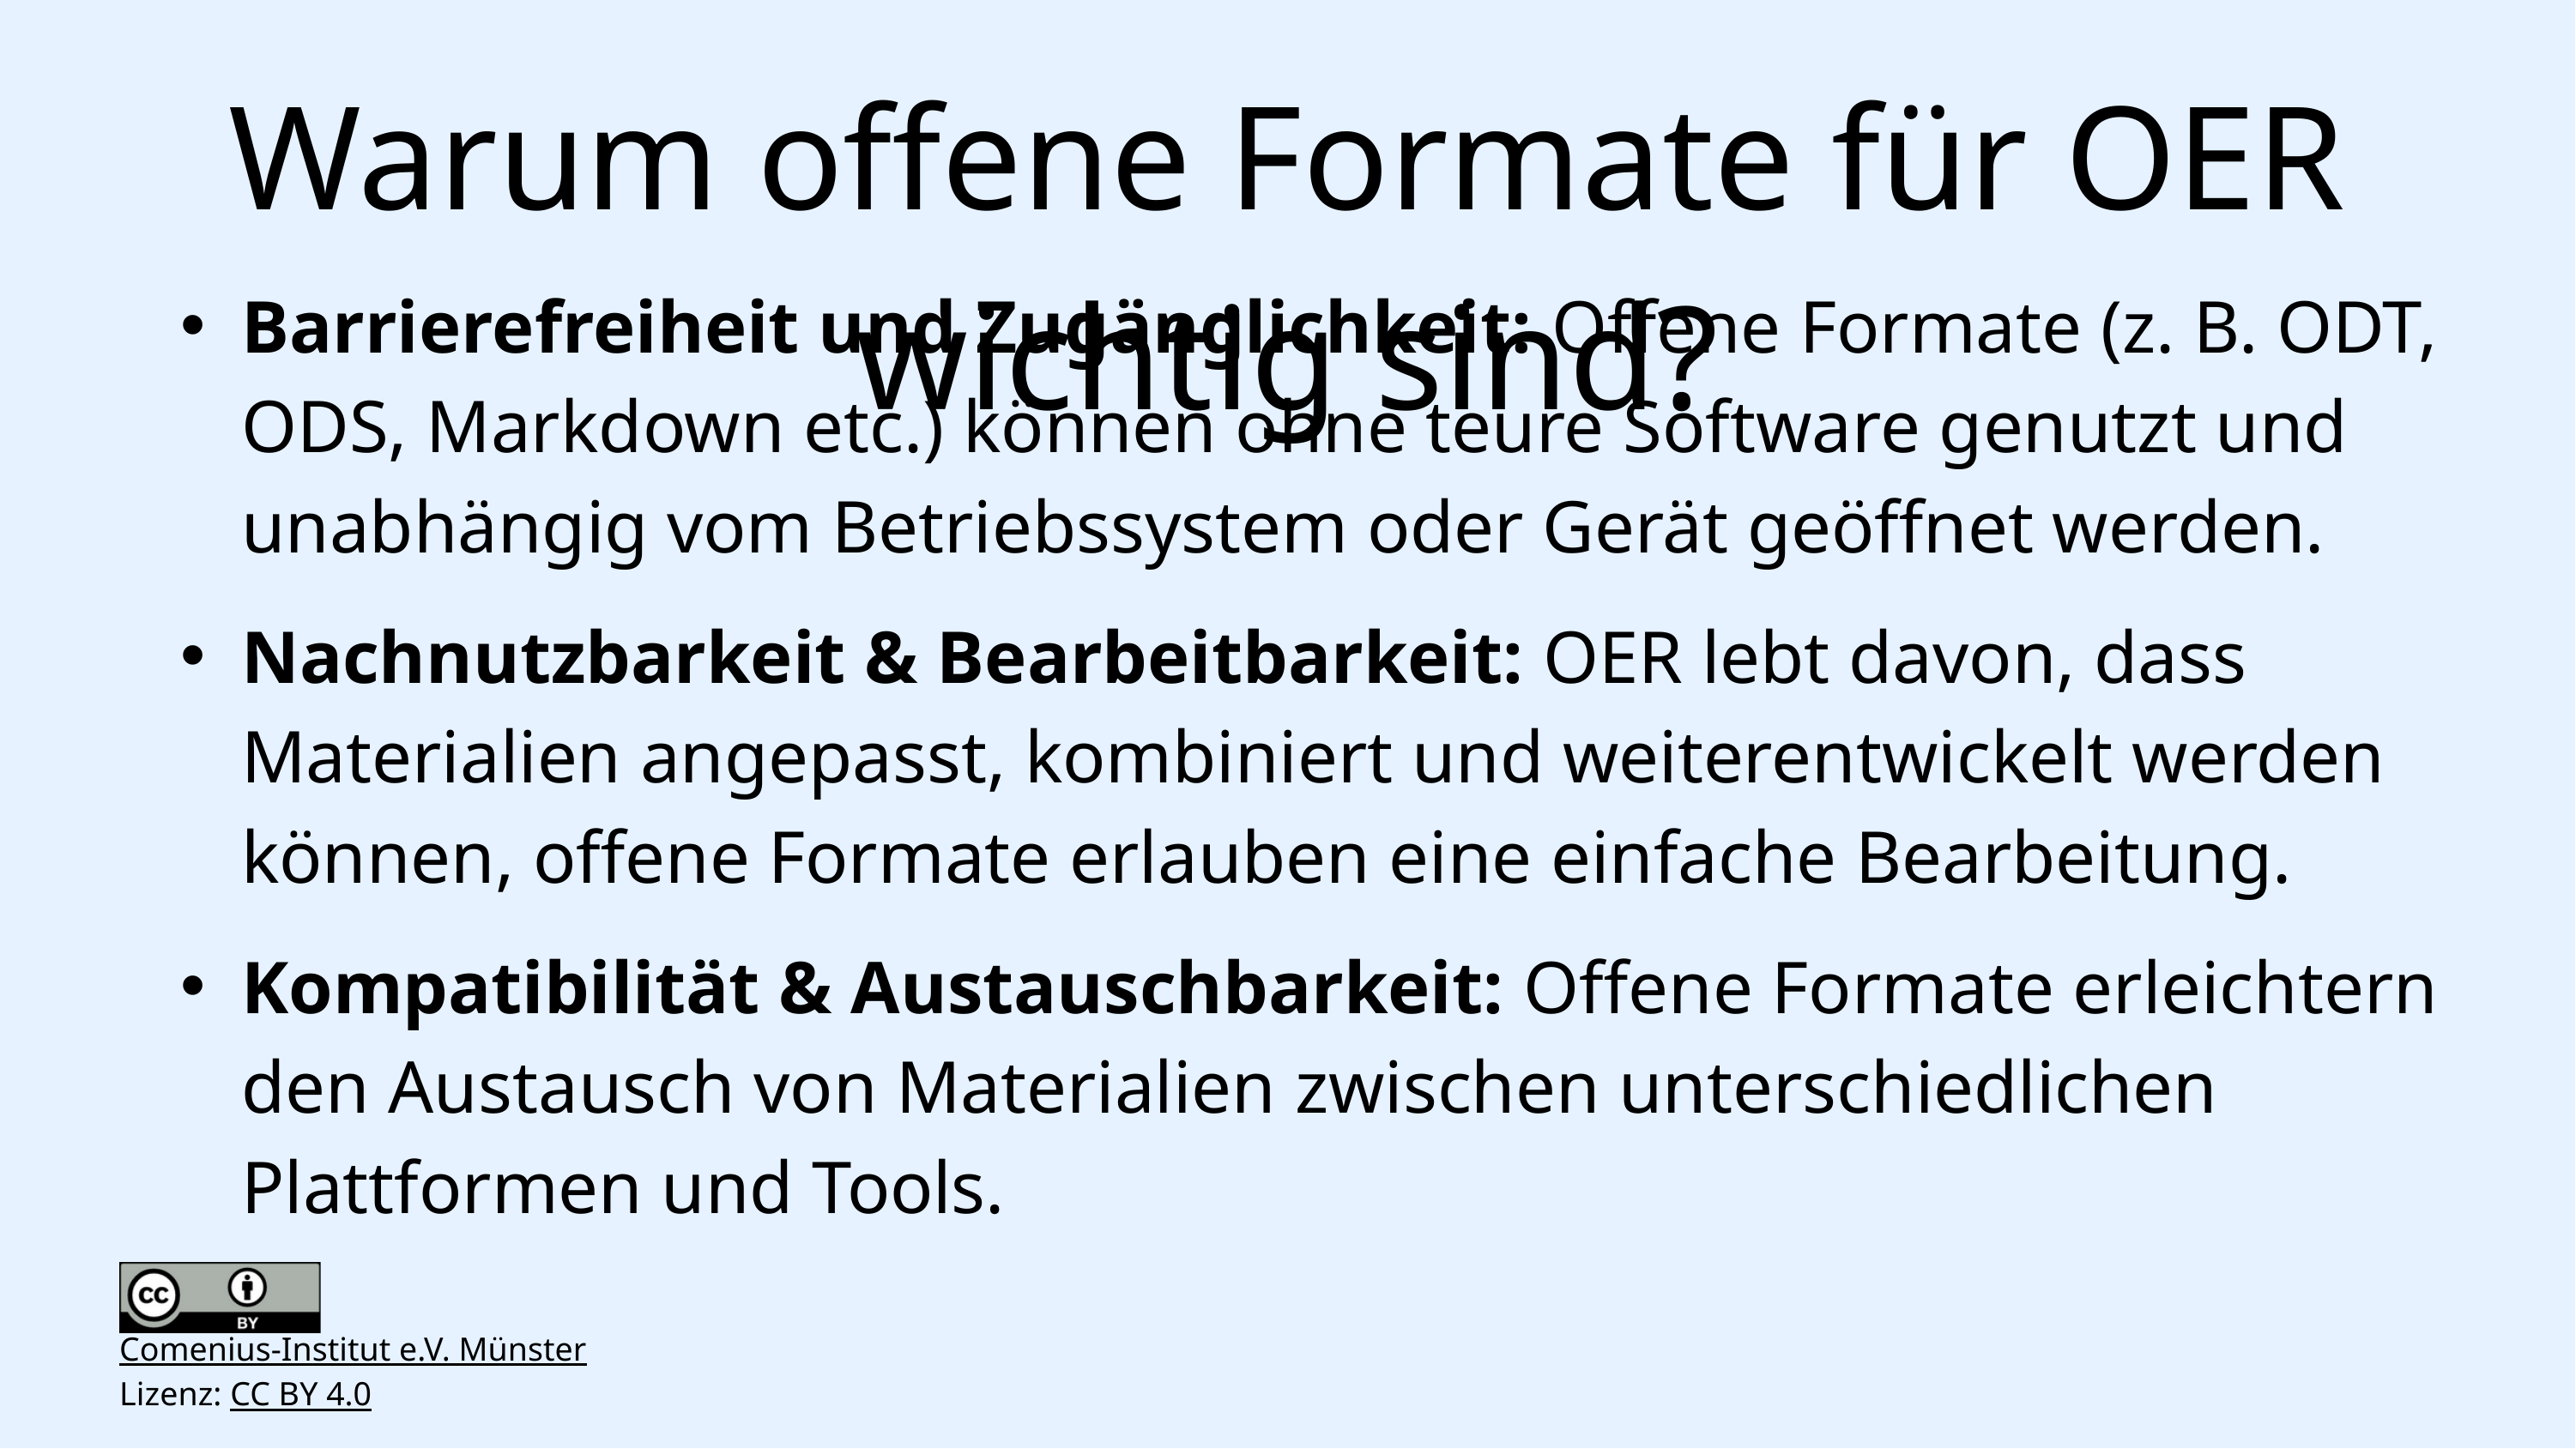

Warum offene Formate für OER wichtig sind?
Barrierefreiheit und Zugänglichkeit: Offene Formate (z. B. ODT, ODS, Markdown etc.) können ohne teure Software genutzt und unabhängig vom Betriebssystem oder Gerät geöffnet werden.
Nachnutzbarkeit & Bearbeitbarkeit: OER lebt davon, dass Materialien angepasst, kombiniert und weiterentwickelt werden können, offene Formate erlauben eine einfache Bearbeitung.
Kompatibilität & Austauschbarkeit: Offene Formate erleichtern den Austausch von Materialien zwischen unterschiedlichen Plattformen und Tools.
Comenius-Institut e.V. Münster
Lizenz: CC BY 4.0